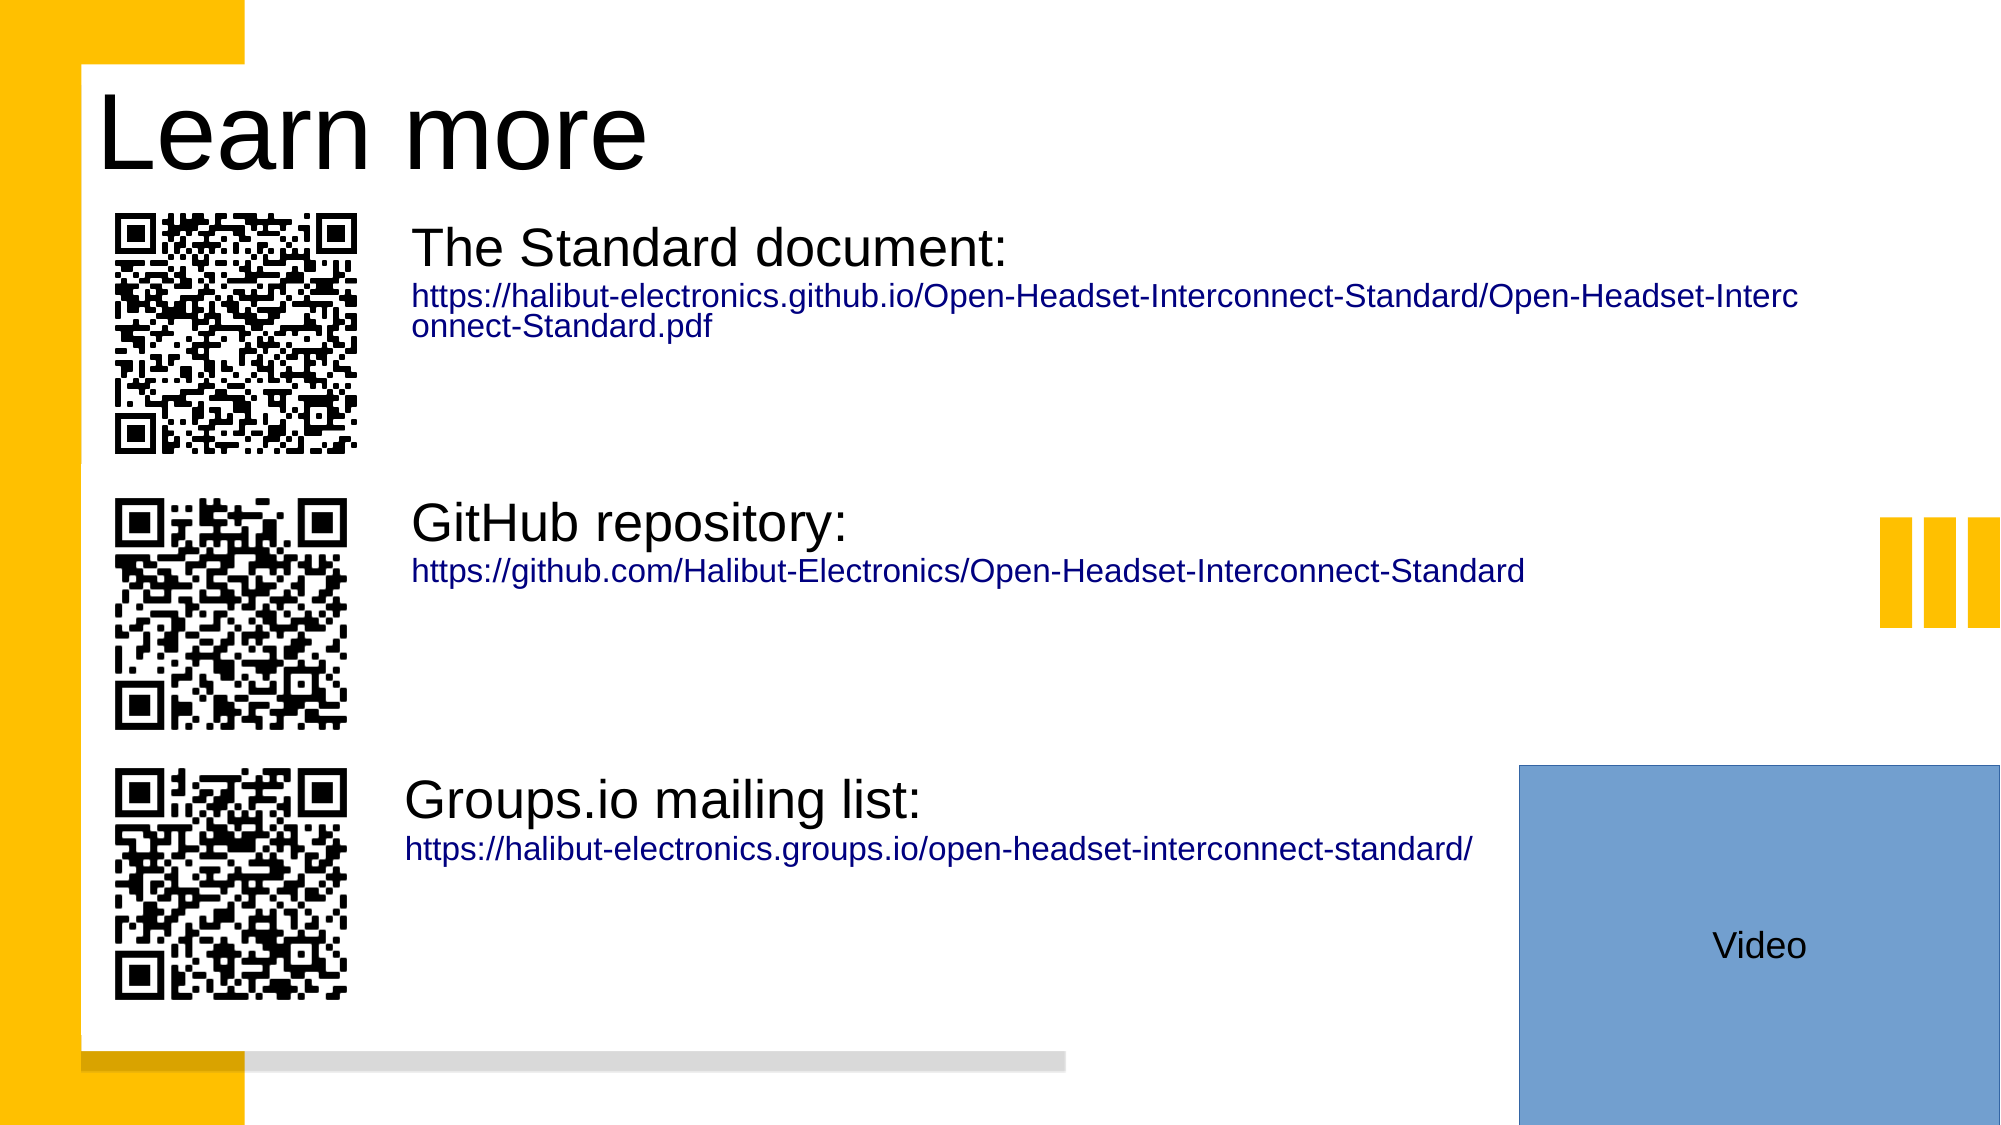

Video
Learn more
The Standard document:
https://halibut-electronics.github.io/Open-Headset-Interconnect-Standard/Open-Headset-Interconnect-Standard.pdf
GitHub repository:
https://github.com/Halibut-Electronics/Open-Headset-Interconnect-Standard
Groups.io mailing list:
https://halibut-electronics.groups.io/open-headset-interconnect-standard/